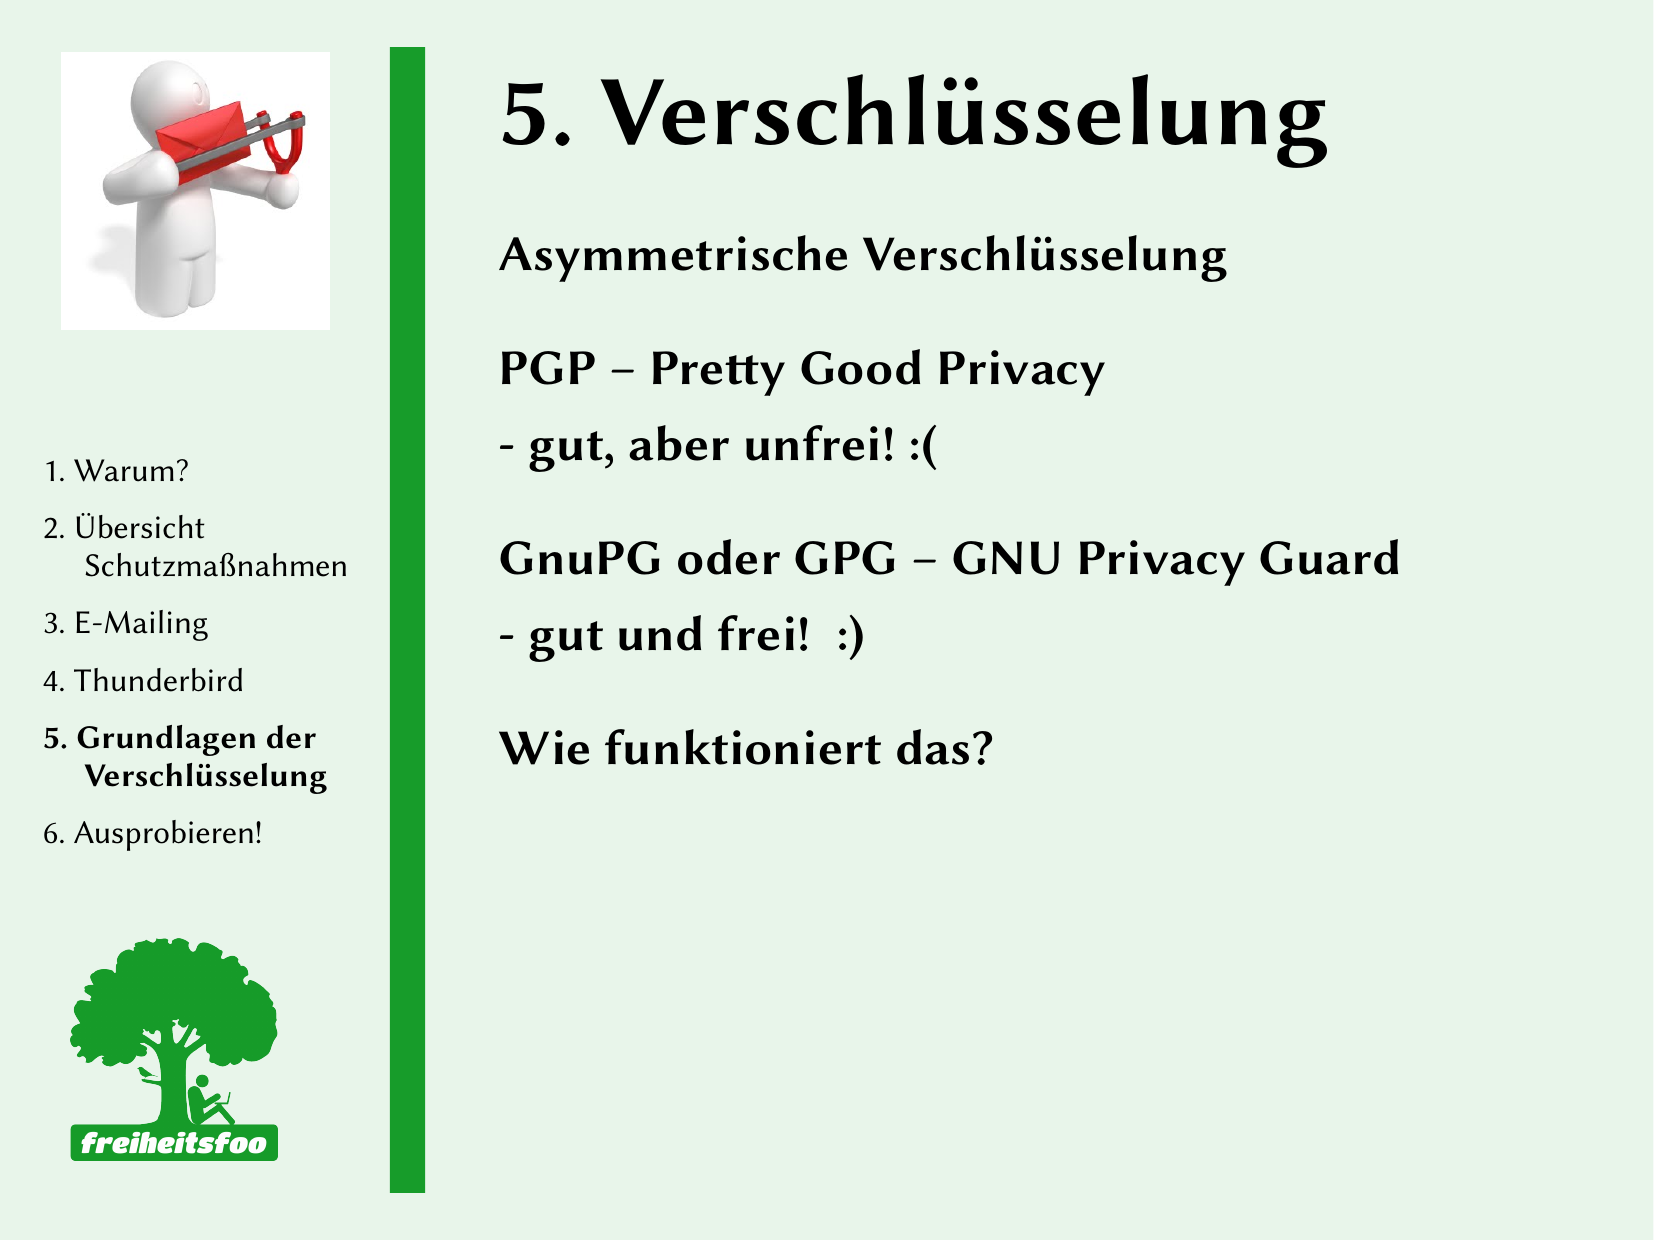

5. Verschlüsselung
Asymmetrische Verschlüsselung
PGP – Pretty Good Privacy
- gut, aber unfrei! :(
GnuPG oder GPG – GNU Privacy Guard
- gut und frei! :)
Wie funktioniert das?
1. Warum?
2. Übersicht
 Schutzmaßnahmen
3. E-Mailing
4. Thunderbird
5. Grundlagen der
 Verschlüsselung
6. Ausprobieren!